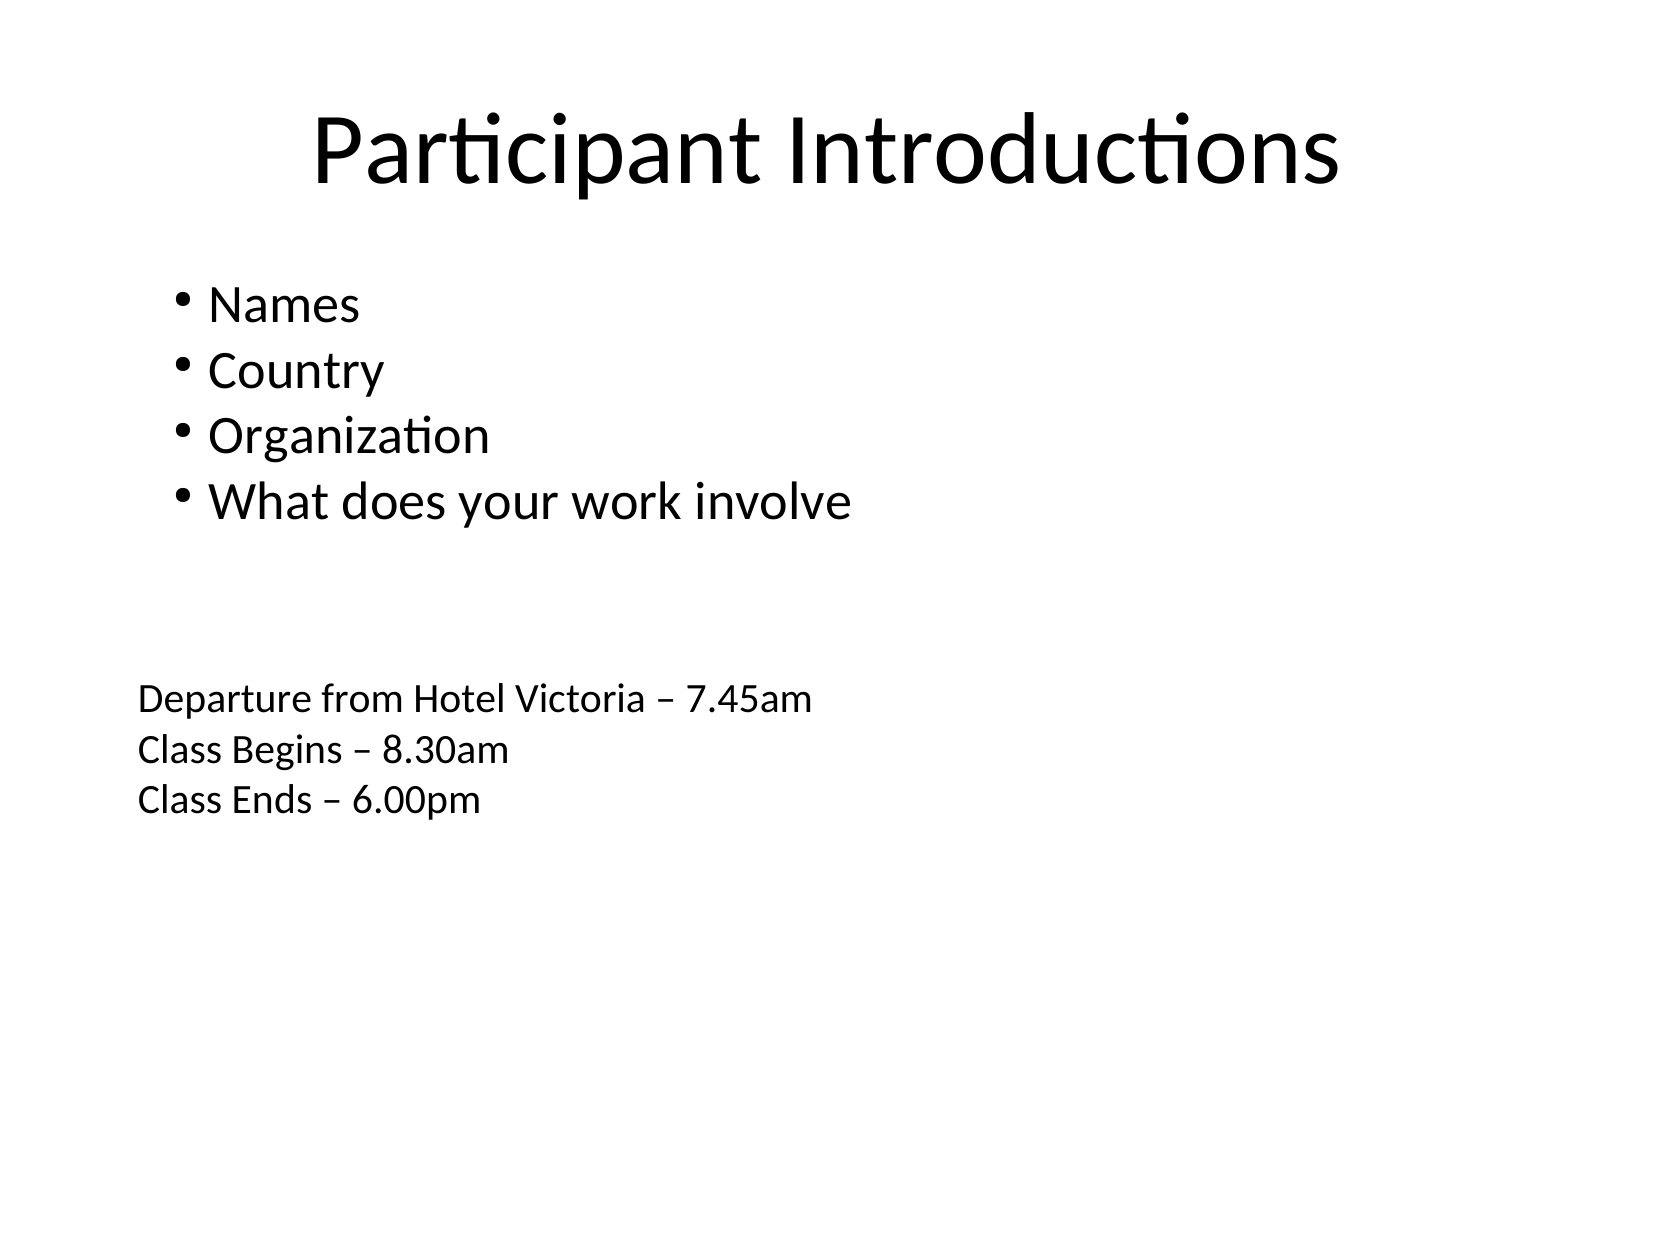

Participant Introductions
Names
Country
Organization
What does your work involve
Departure from Hotel Victoria – 7.45am
Class Begins – 8.30am
Class Ends – 6.00pm